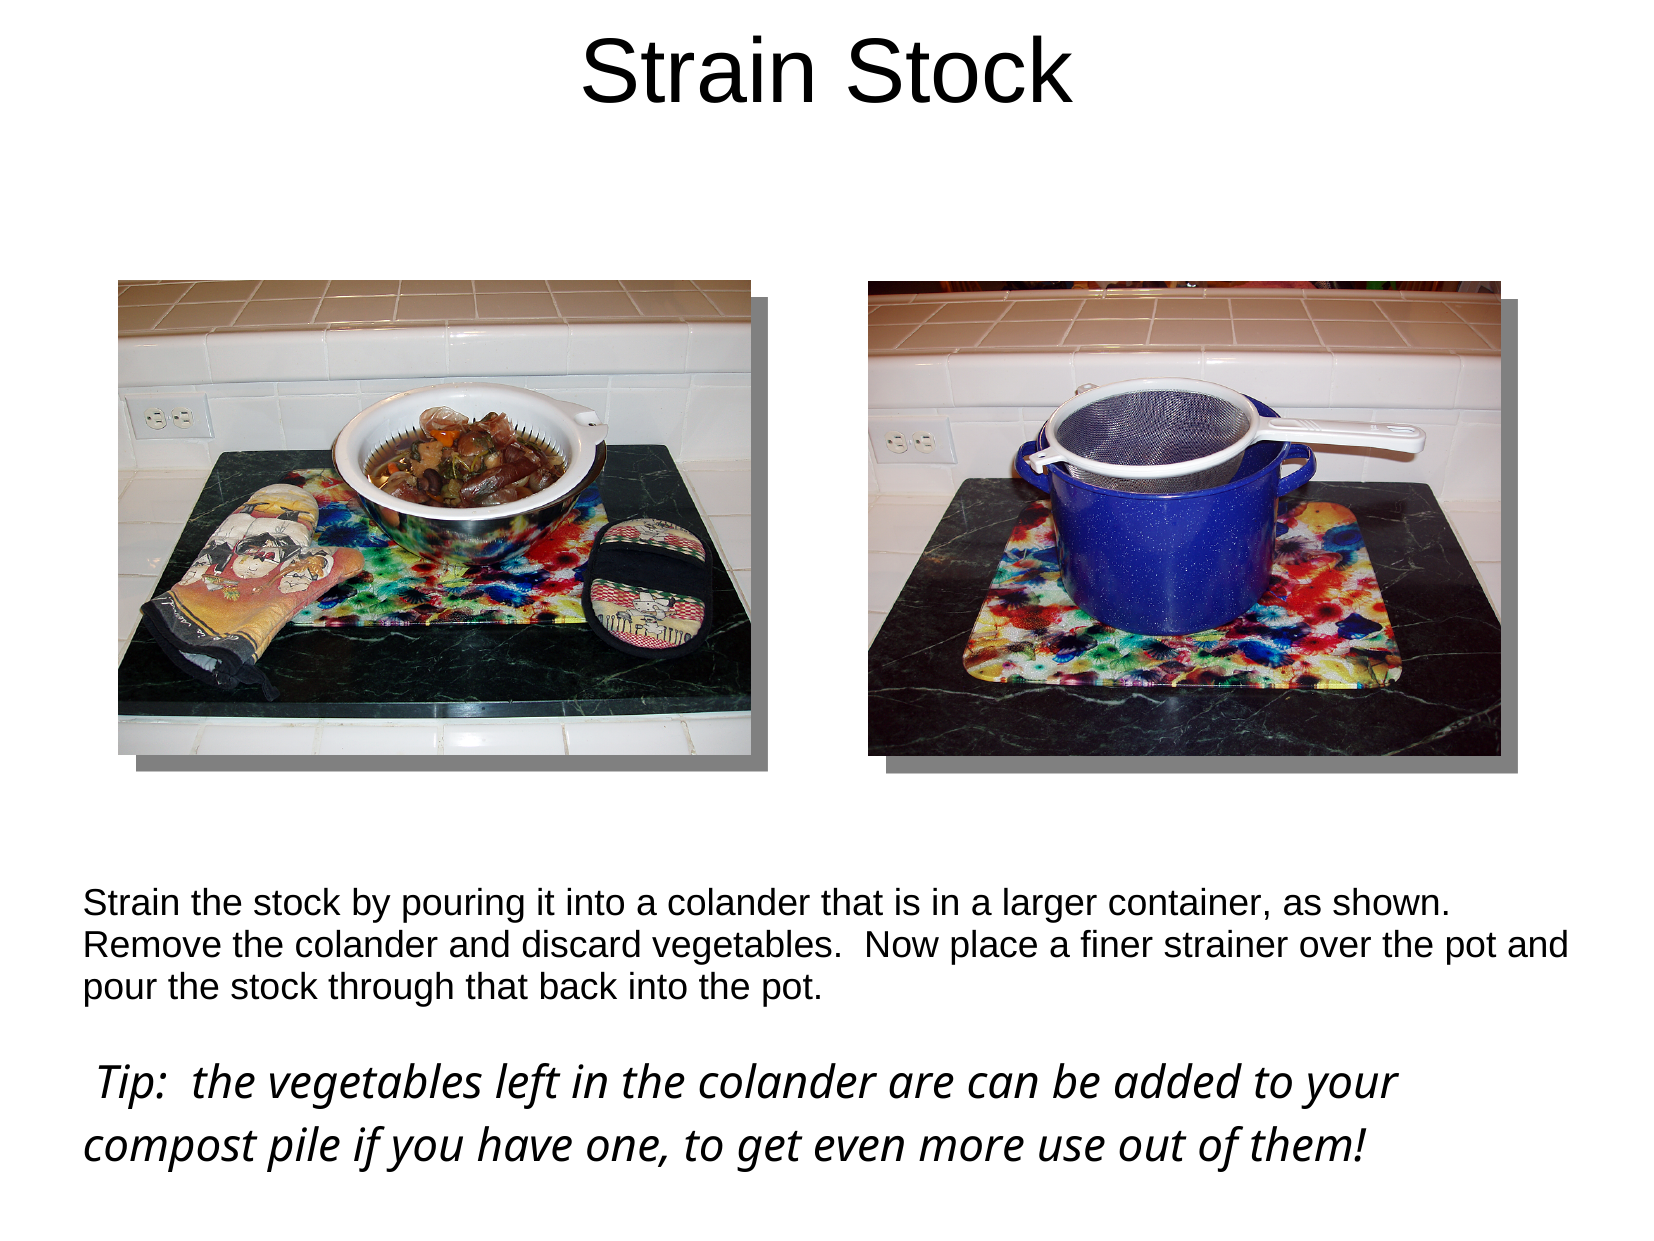

# Strain Stock
Strain the stock by pouring it into a colander that is in a larger container, as shown. Remove the colander and discard vegetables. Now place a finer strainer over the pot and pour the stock through that back into the pot.
 Tip: the vegetables left in the colander are can be added to your compost pile if you have one, to get even more use out of them!